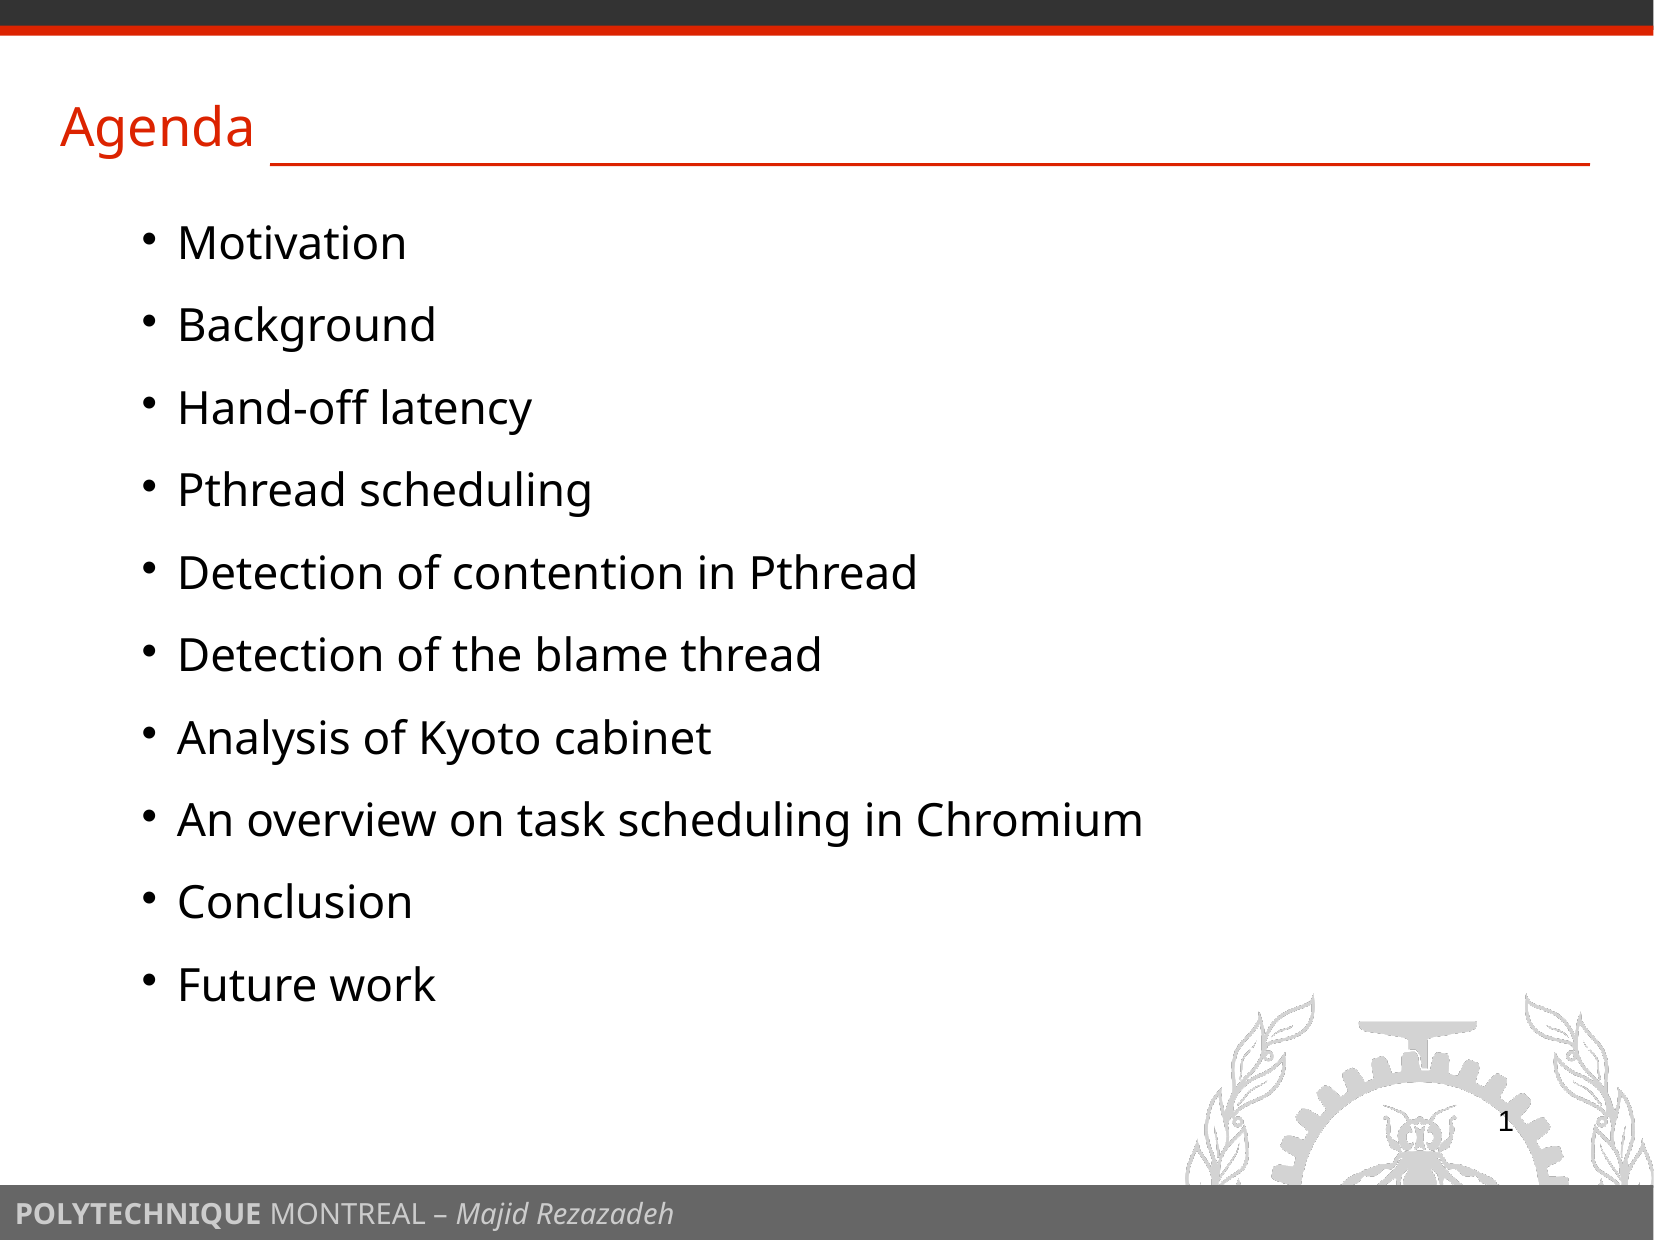

Agenda
Motivation
Background
Hand-off latency
Pthread scheduling
Detection of contention in Pthread
Detection of the blame thread
Analysis of Kyoto cabinet
An overview on task scheduling in Chromium
Conclusion
Future work
1
POLYTECHNIQUE MONTREAL – Majid Rezazadeh